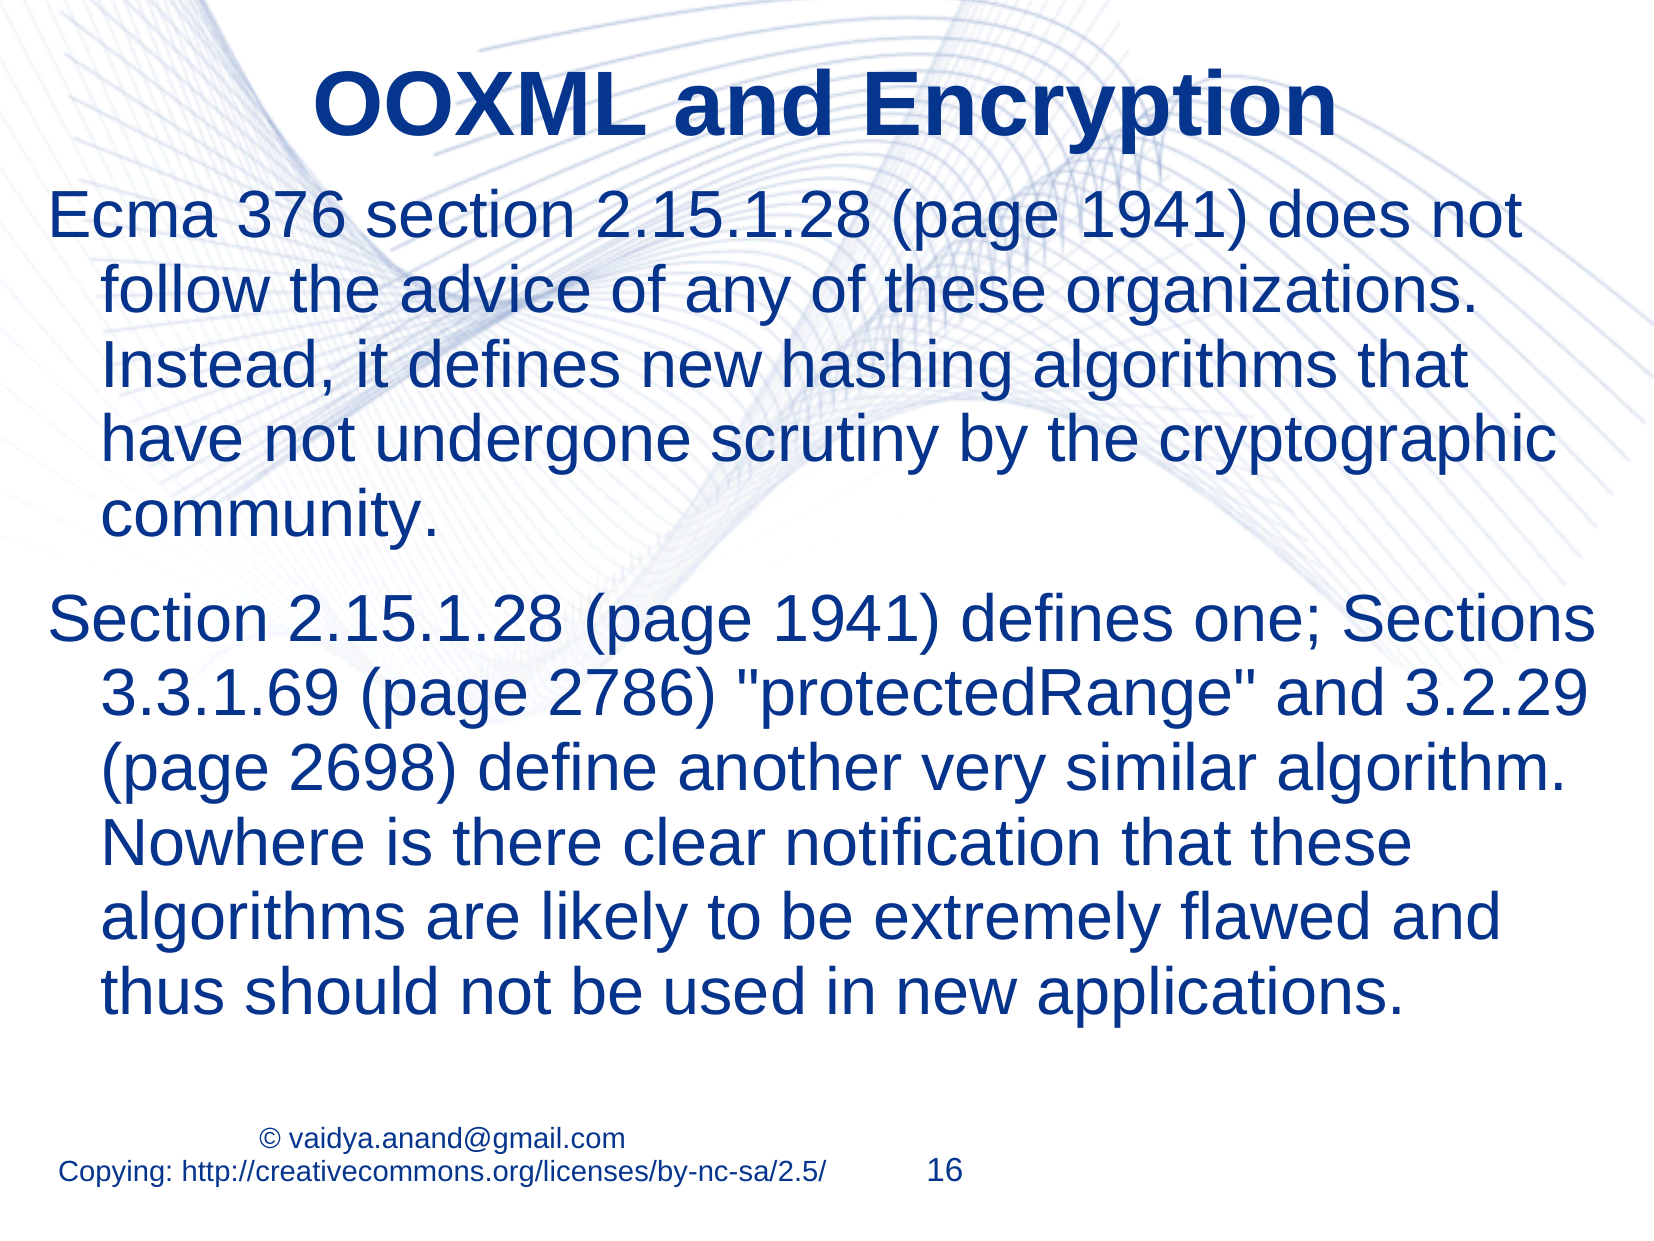

# OOXML and Encryption
Ecma 376 section 2.15.1.28 (page 1941) does not follow the advice of any of these organizations. Instead, it defines new hashing algorithms that have not undergone scrutiny by the cryptographic community.
Section 2.15.1.28 (page 1941) defines one; Sections 3.3.1.69 (page 2786) "protectedRange" and 3.2.29 (page 2698) define another very similar algorithm. Nowhere is there clear notification that these algorithms are likely to be extremely flawed and thus should not be used in new applications.
http://www.broffice.org
16